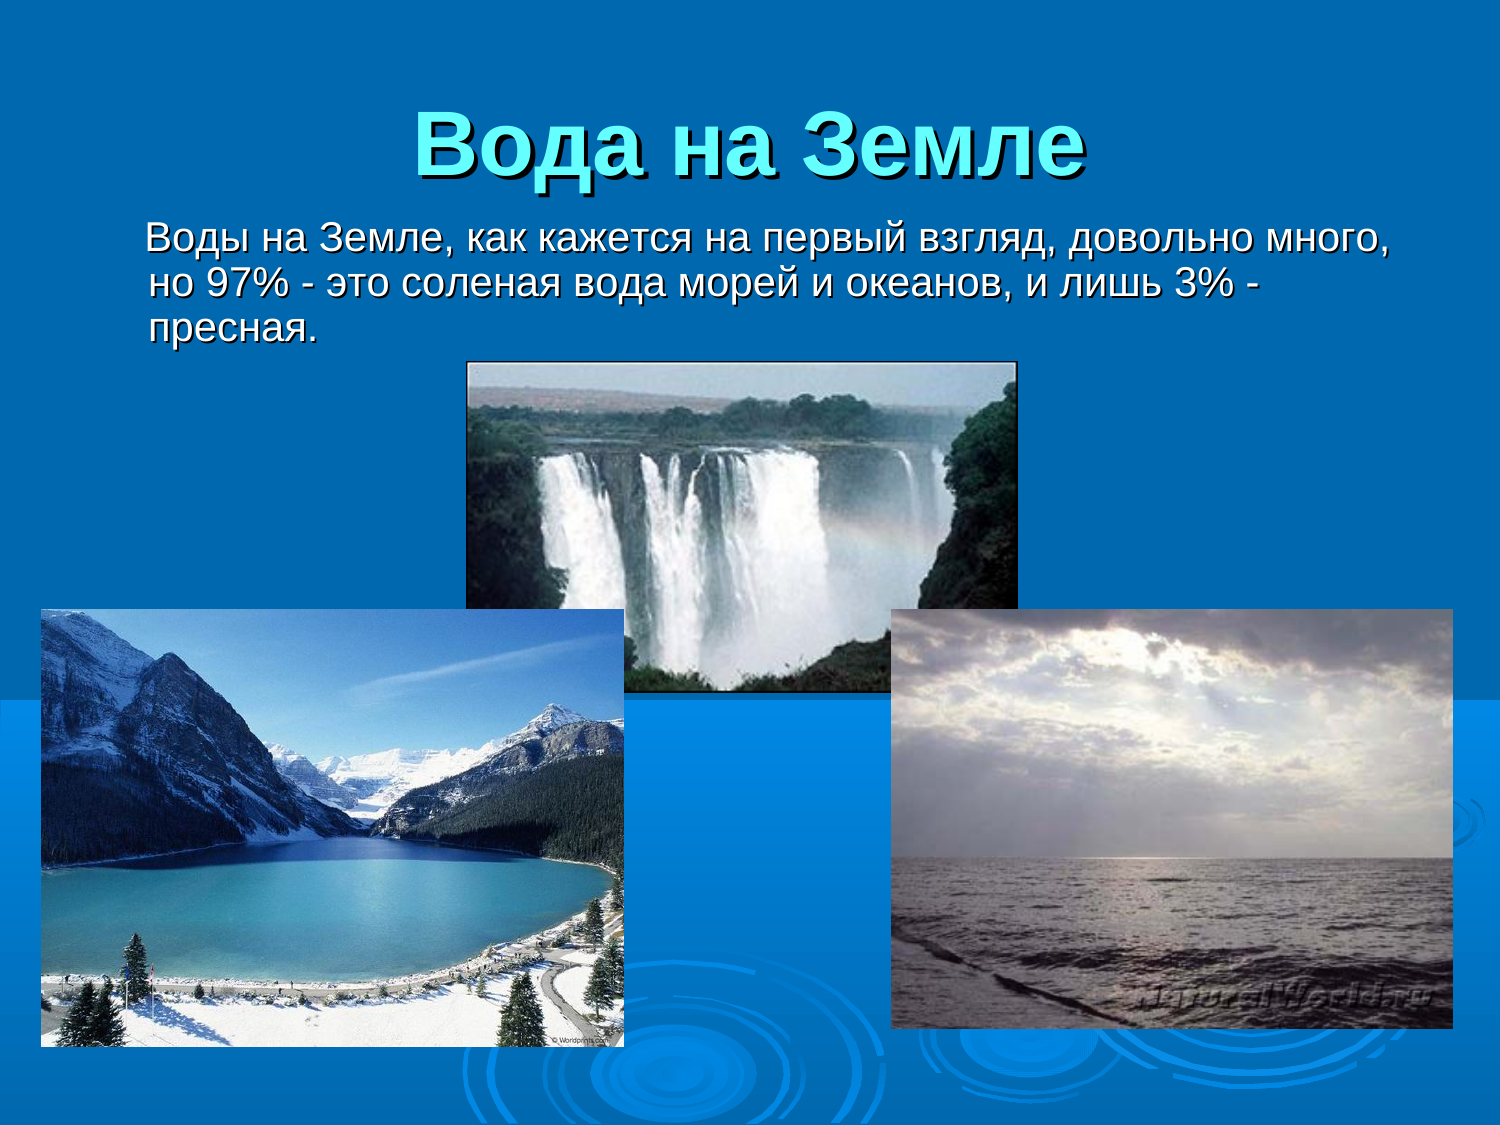

# Вода на Земле
 Воды на Земле, как кажется на первый взгляд, довольно много, но 97% - это соленая вода морей и океанов, и лишь 3% - пресная.